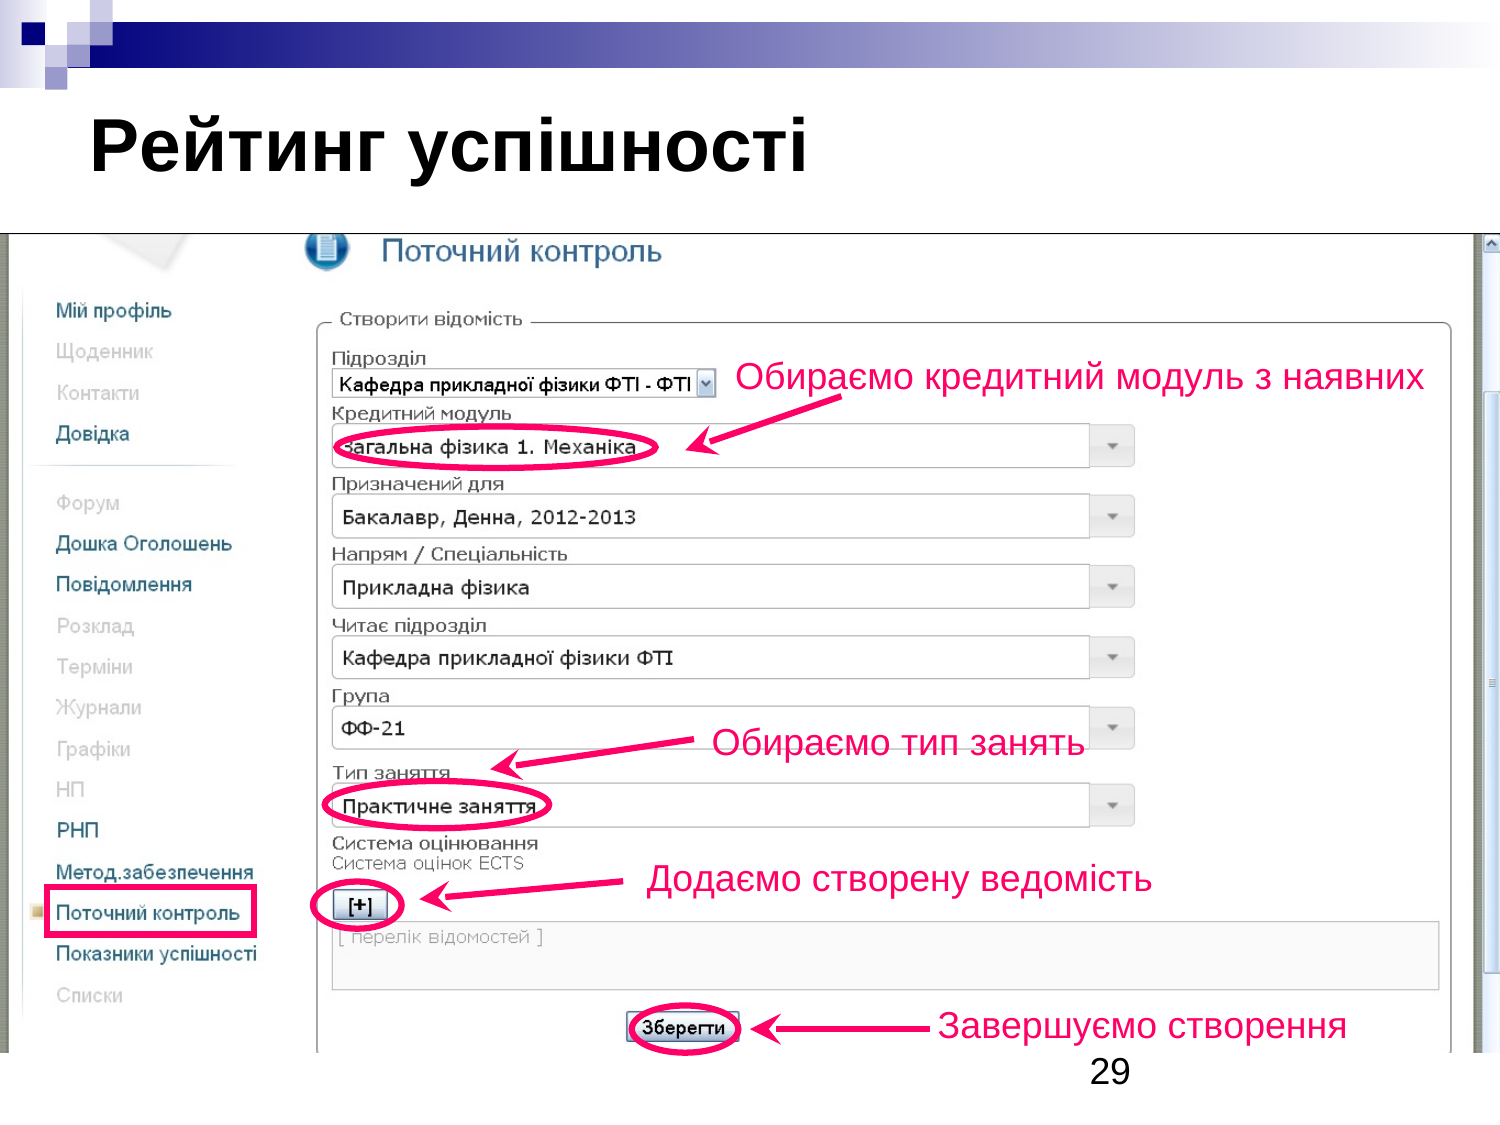

# Рейтинг успішності
Обираємо кредитний модуль з наявних
Обираємо тип занять
Додаємо створену ведомість
Завершуємо створення
29